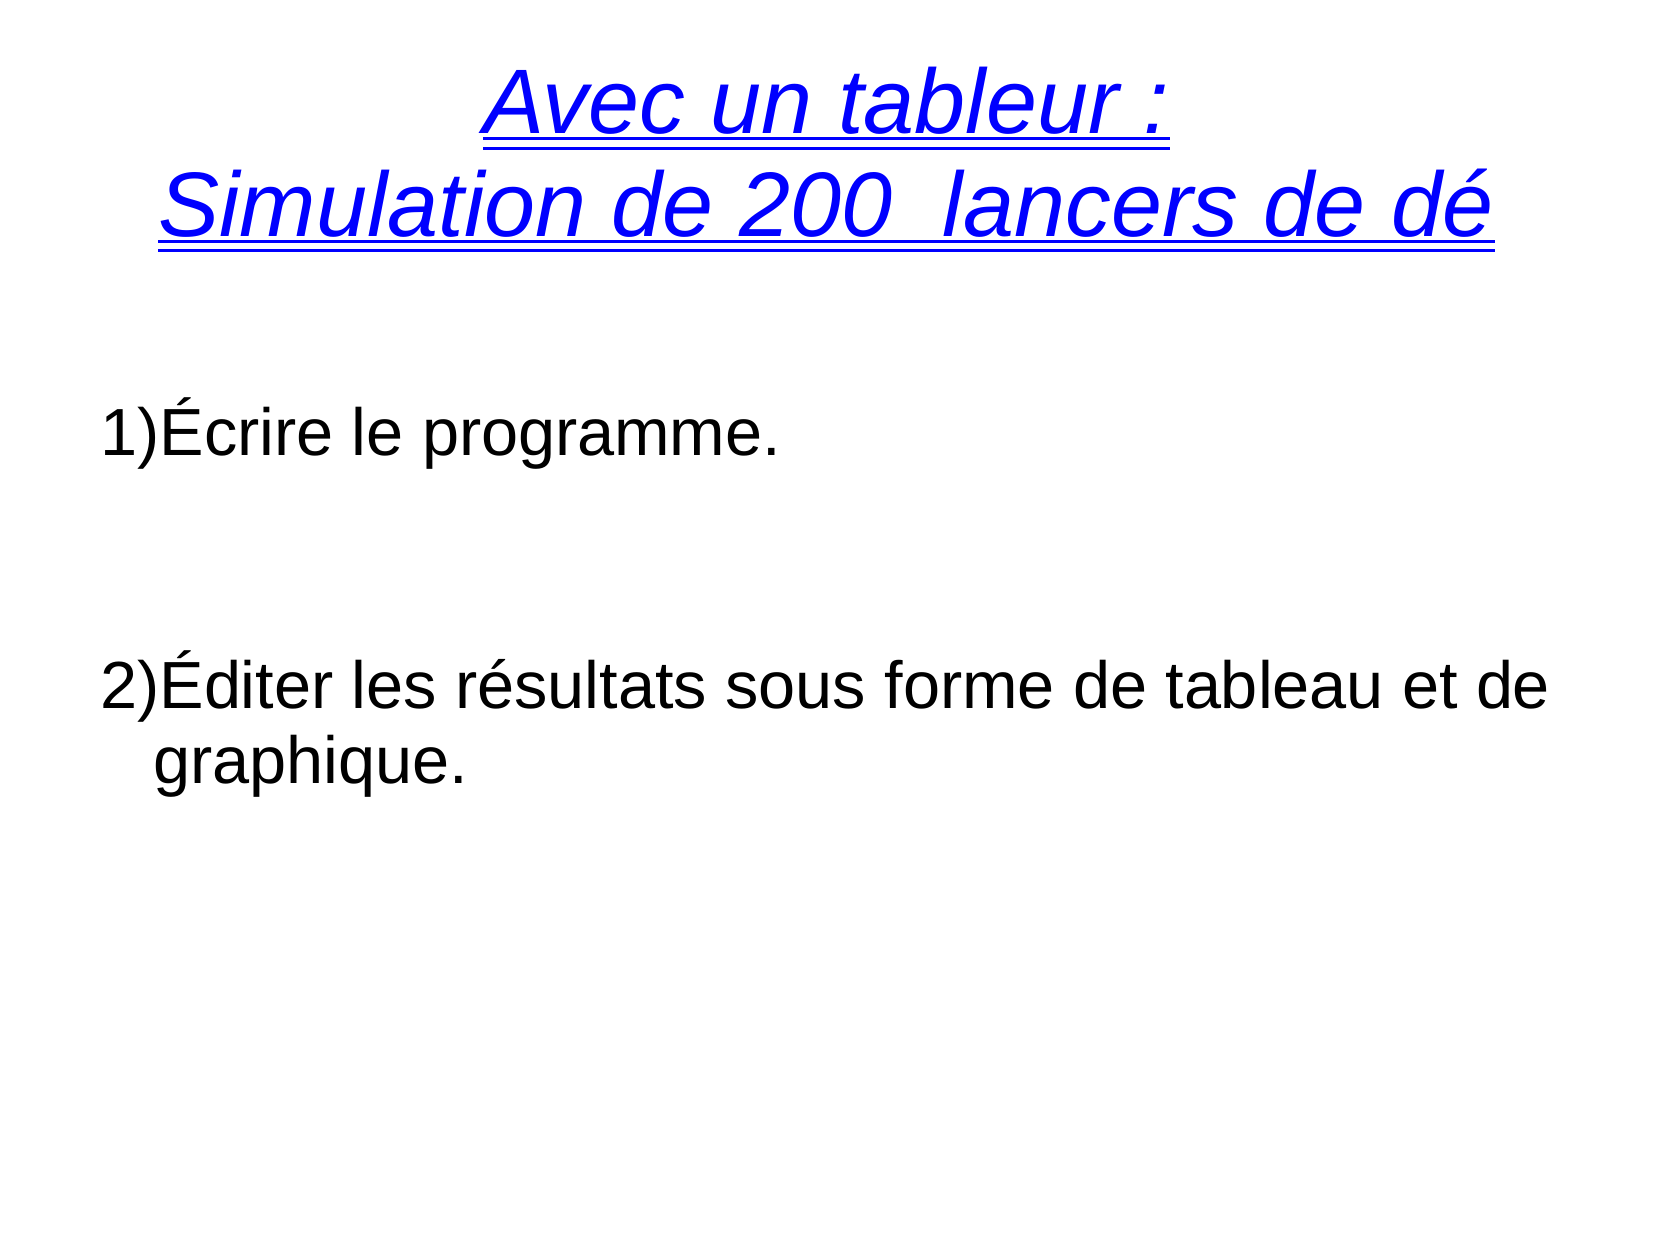

# Avec un tableur : Simulation de 200  lancers de dé
1)Écrire le programme.
2)Éditer les résultats sous forme de tableau et de graphique.